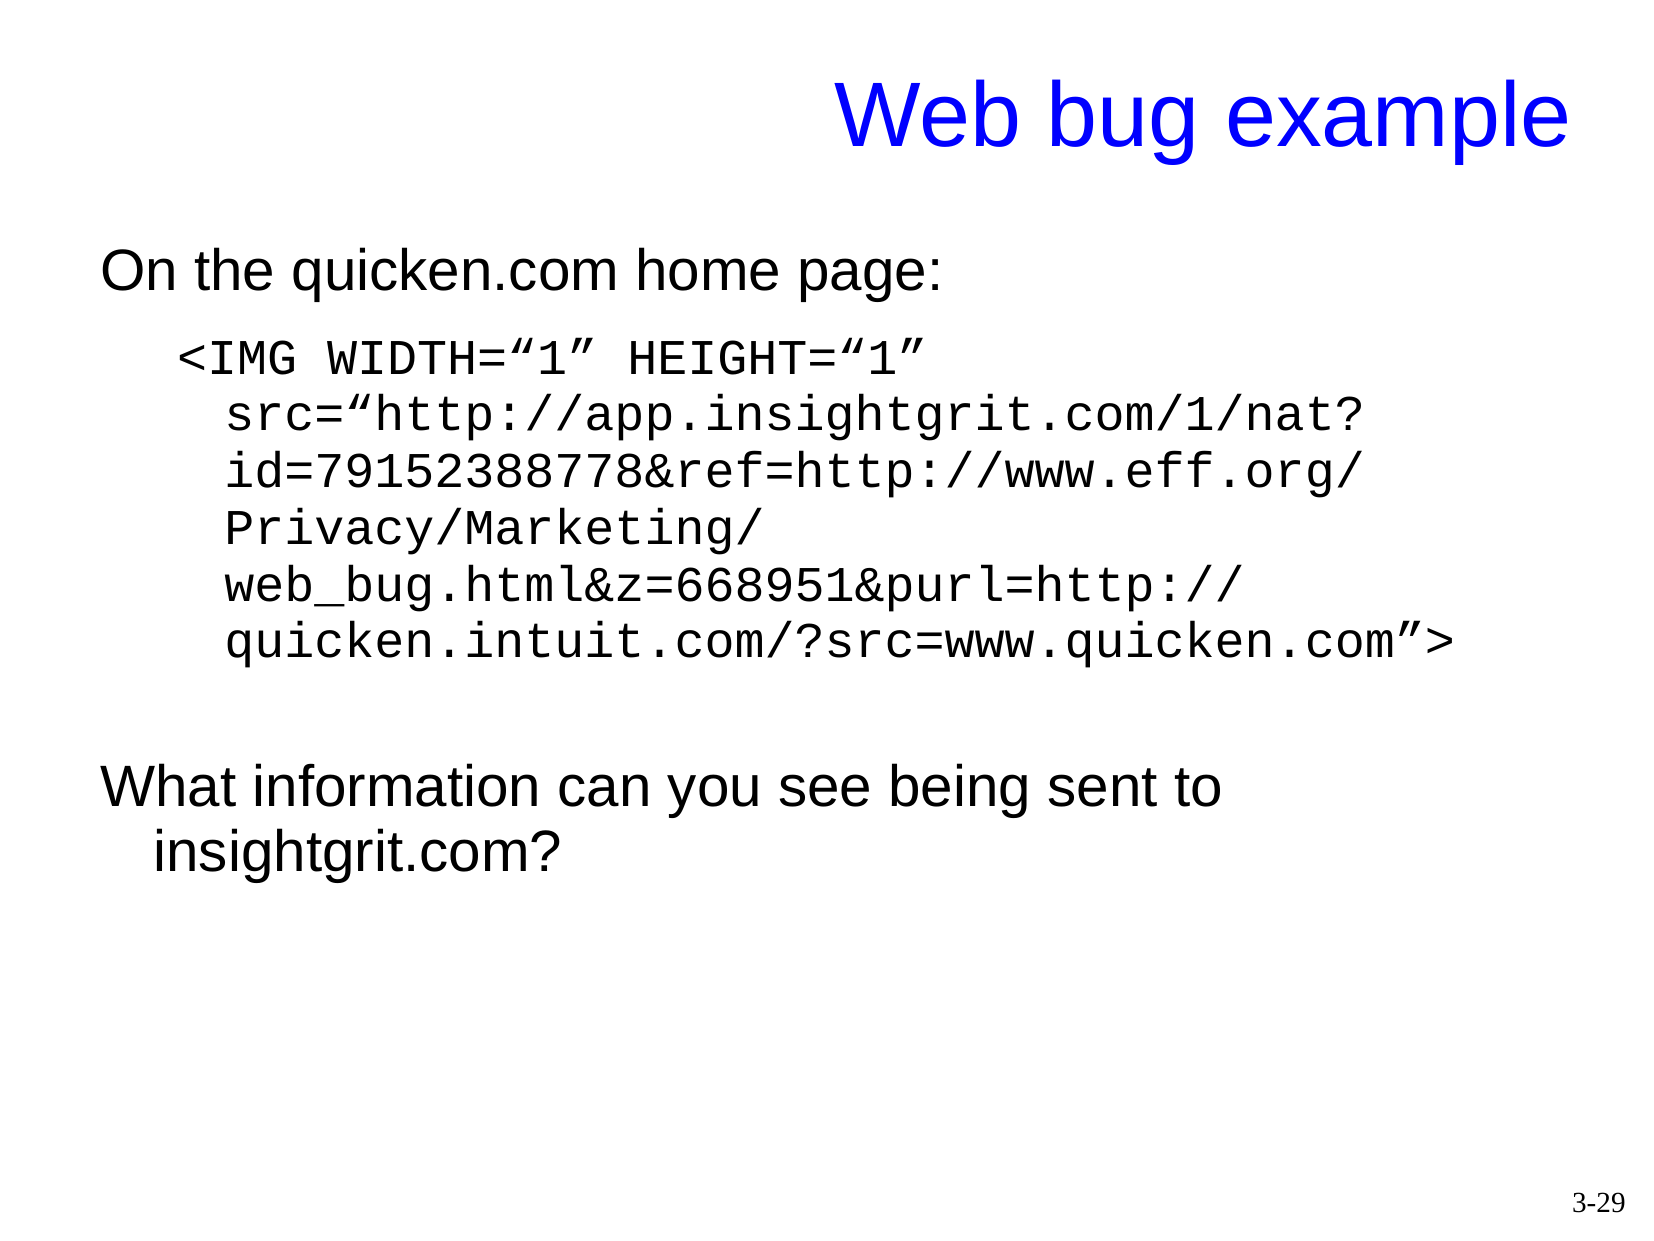

# Web bug example
On the quicken.com home page:
<IMG WIDTH=“1” HEIGHT=“1” src=“http://app.insightgrit.com/1/nat?id=79152388778&ref=http://www.eff.org/Privacy/Marketing/web_bug.html&z=668951&purl=http://quicken.intuit.com/?src=www.quicken.com”>
What information can you see being sent to insightgrit.com?